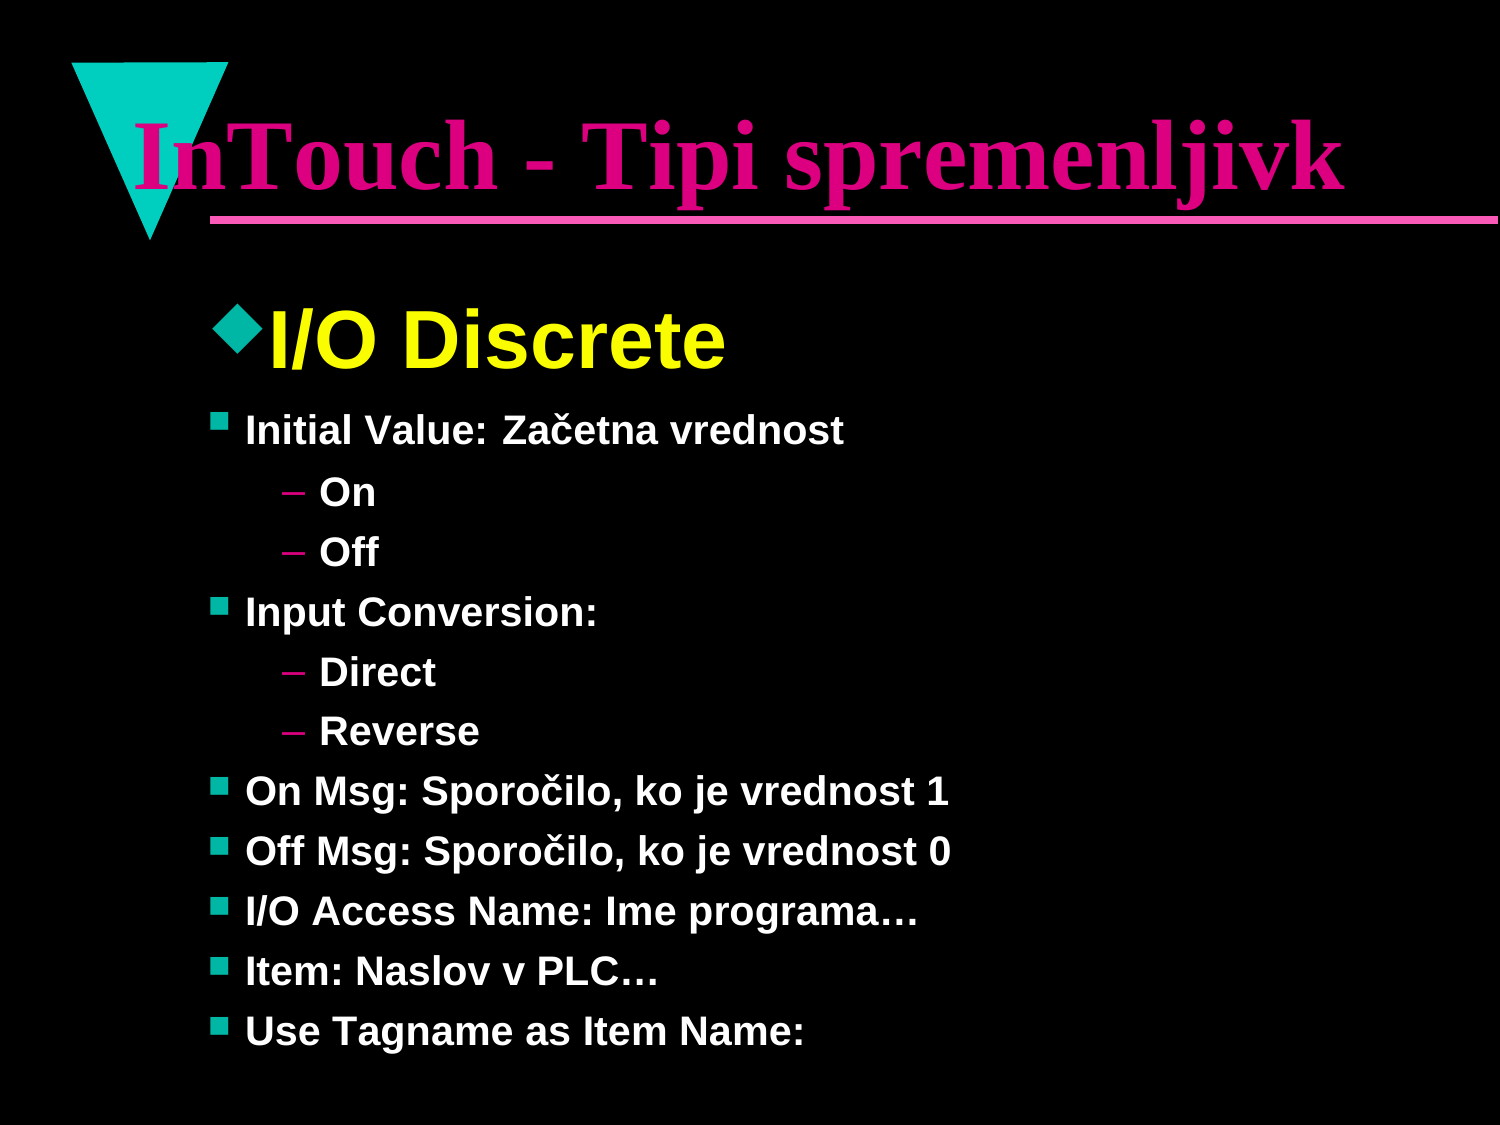

# InTouch - Tipi spremenljivk
I/O Discrete
Initial Value: Začetna vrednost
On
Off
Input Conversion:
Direct
Reverse
On Msg: Sporočilo, ko je vrednost 1
Off Msg: Sporočilo, ko je vrednost 0
I/O Access Name: Ime programa…
Item: Naslov v PLC…
Use Tagname as Item Name:
Slovar spremenljivk
14